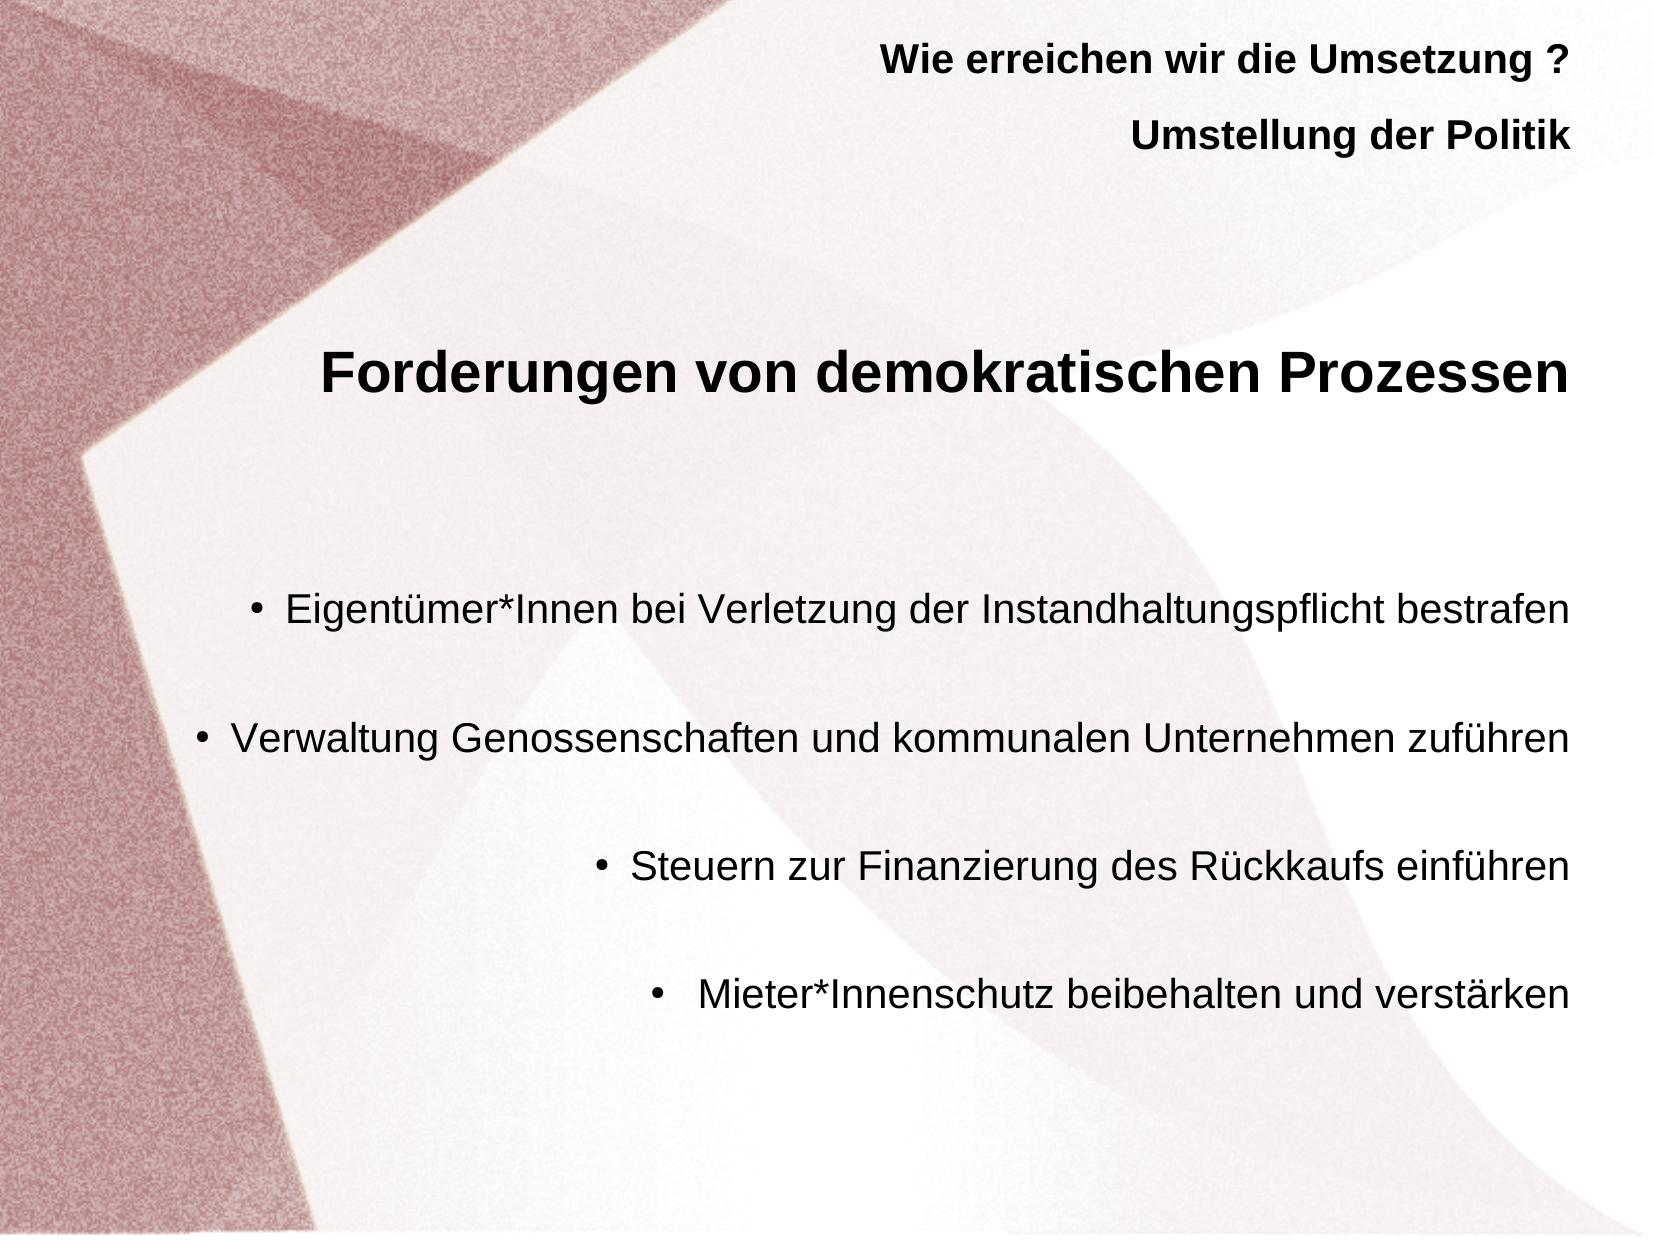

# Wie erreichen wir die Umsetzung ?
Umstellung der Politik
Forderungen von demokratischen Prozessen
Eigentümer*Innen bei Verletzung der Instandhaltungspflicht bestrafen
Verwaltung Genossenschaften und kommunalen Unternehmen zuführen
Steuern zur Finanzierung des Rückkaufs einführen
 Mieter*Innenschutz beibehalten und verstärken